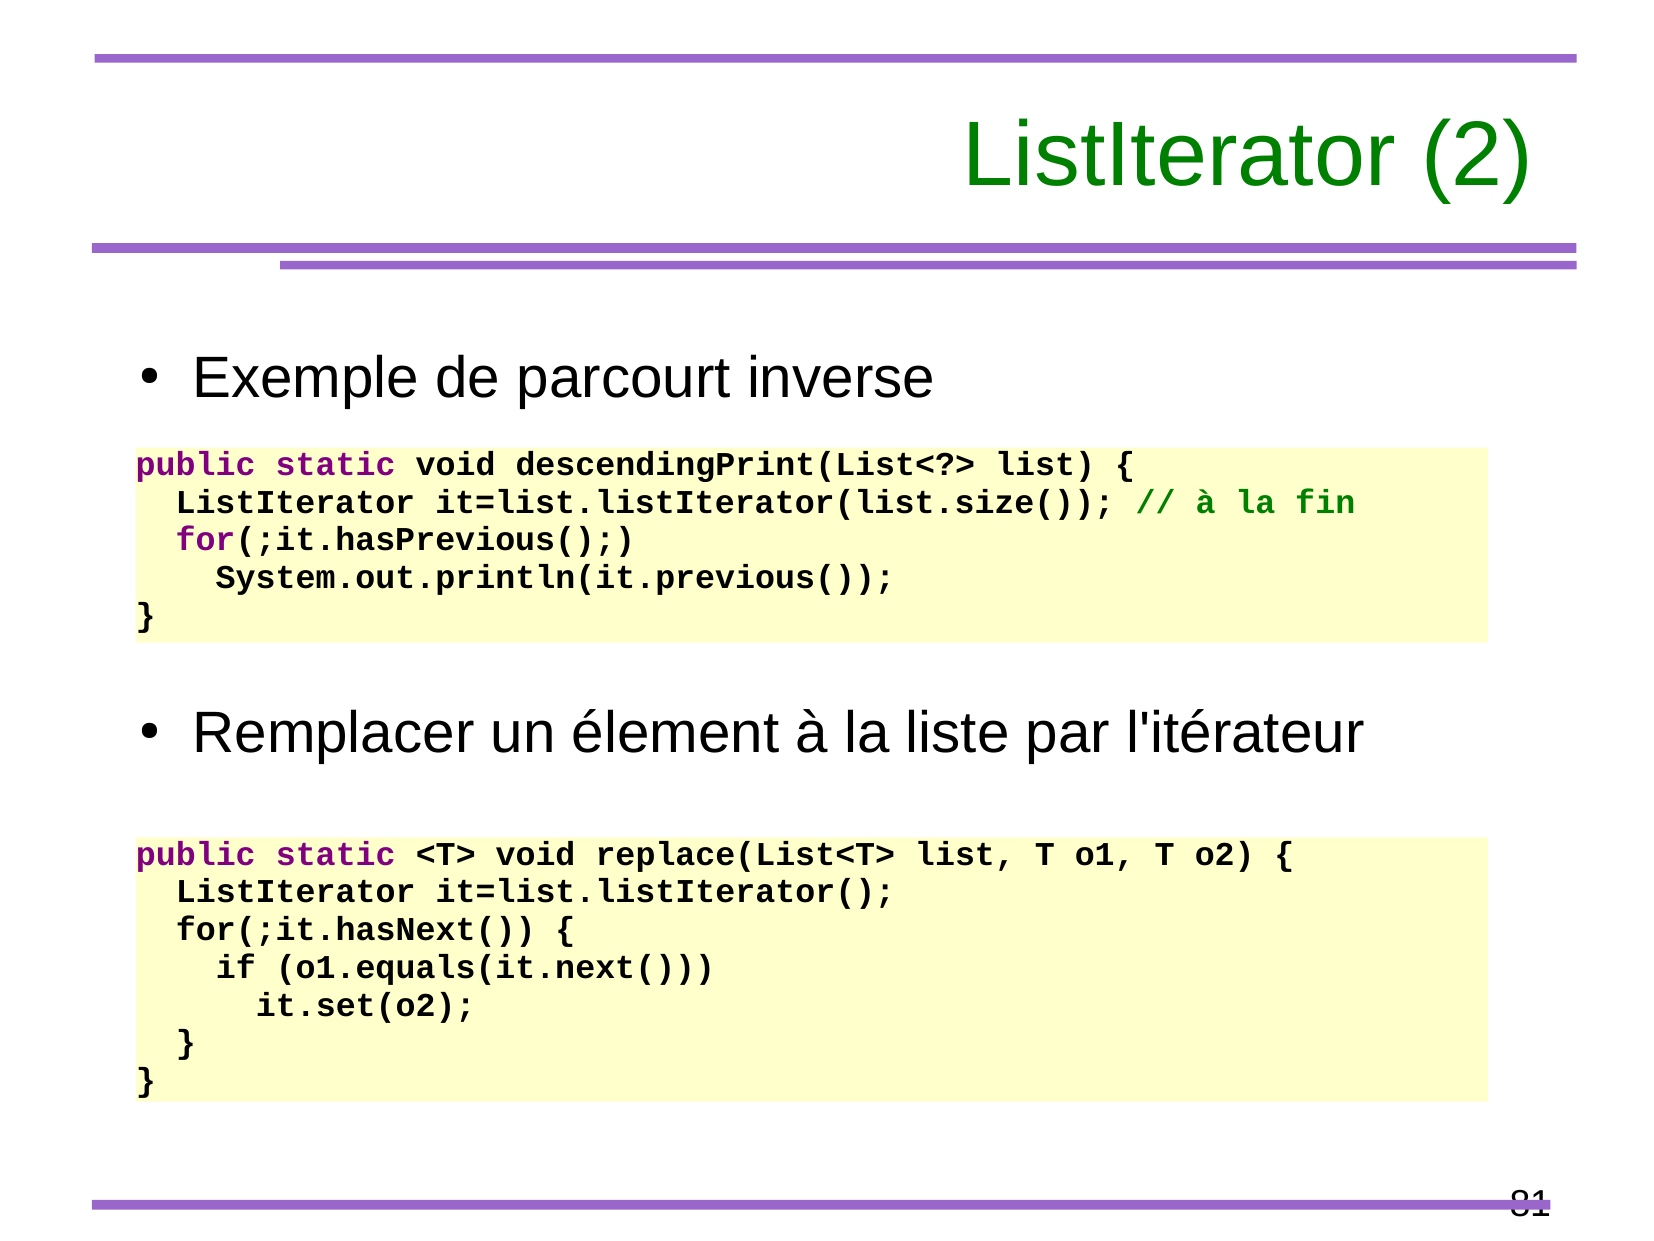

# ListIterator (2)
Exemple de parcourt inverse
Remplacer un élement à la liste par l'itérateur
public static void descendingPrint(List<?> list) {
 ListIterator it=list.listIterator(list.size()); // à la fin
 for(;it.hasPrevious();)
 System.out.println(it.previous());
}
public static <T> void replace(List<T> list, T o1, T o2) {
 ListIterator it=list.listIterator();
 for(;it.hasNext()) {
 if (o1.equals(it.next()))
 it.set(o2);
 }
}